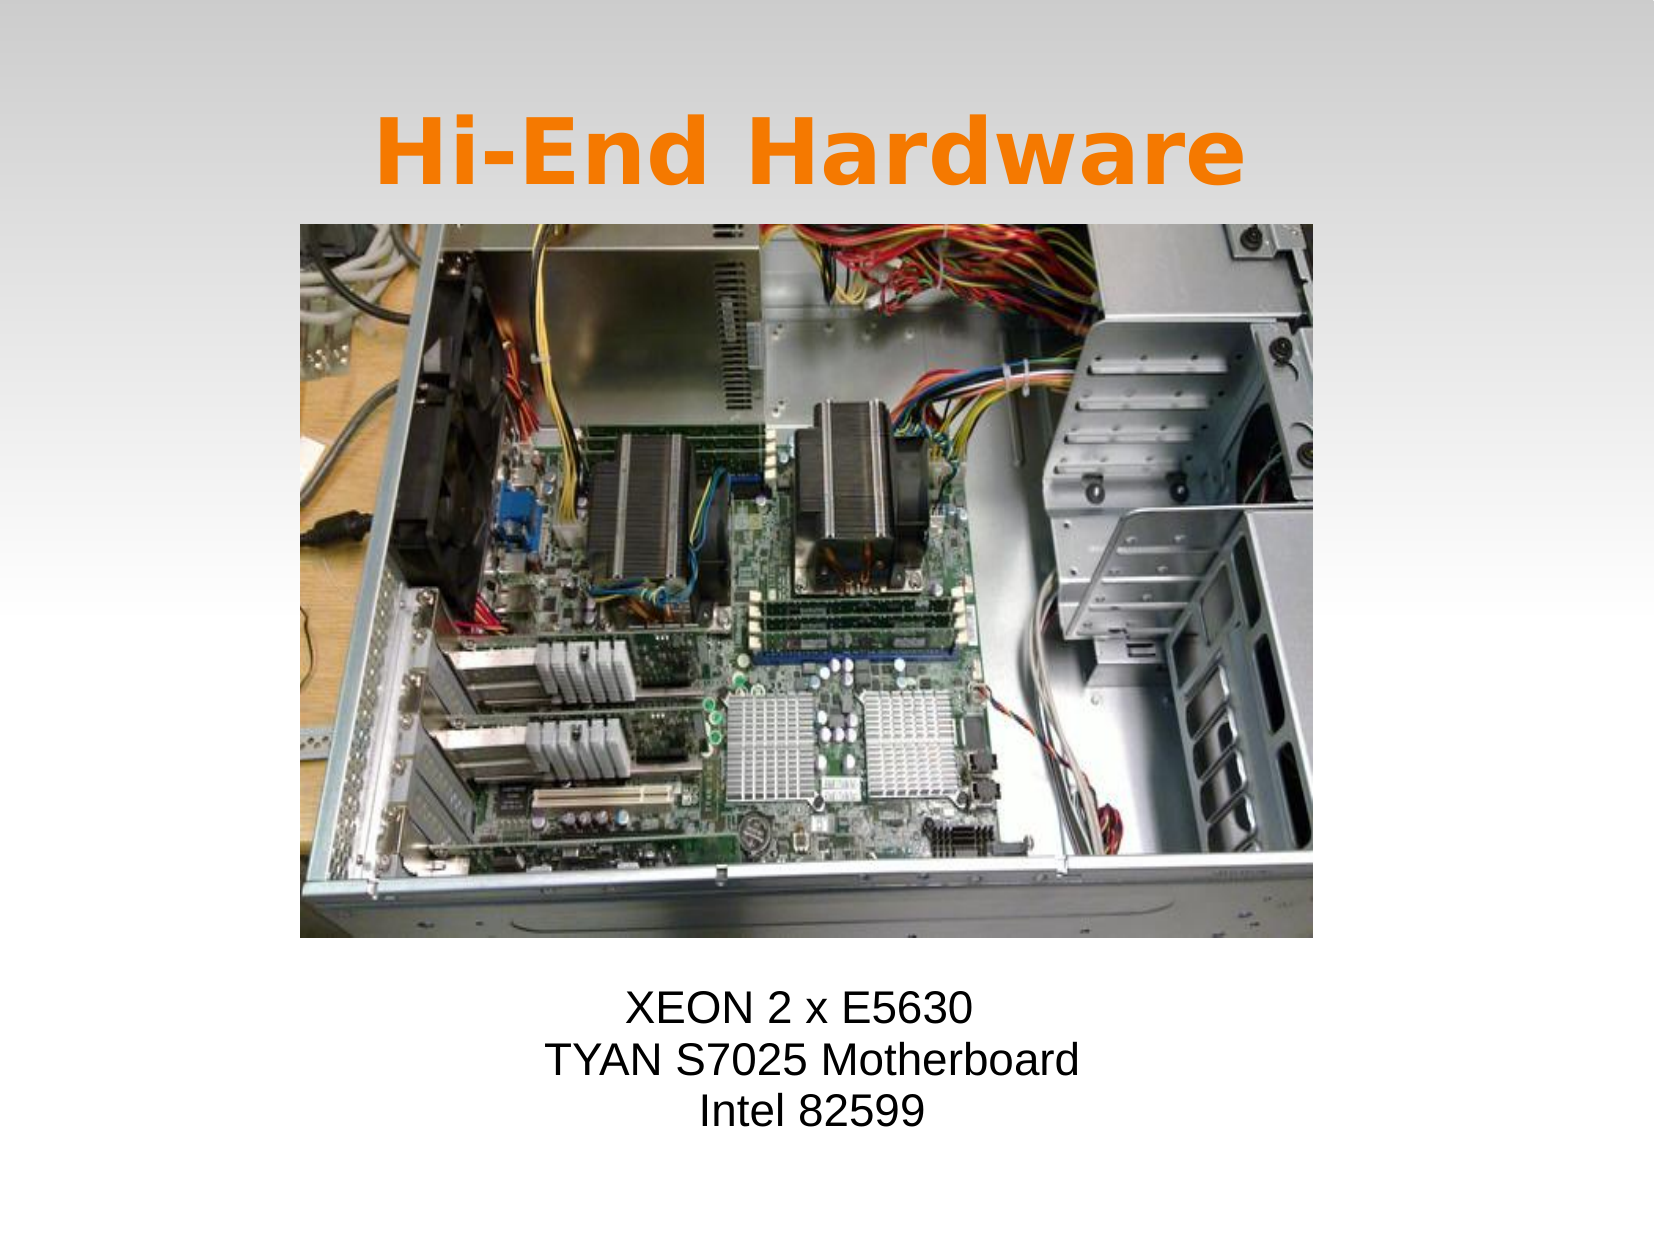

# Hi-End Hardware
XEON 2 x E5630
TYAN S7025 Motherboard
Intel 82599